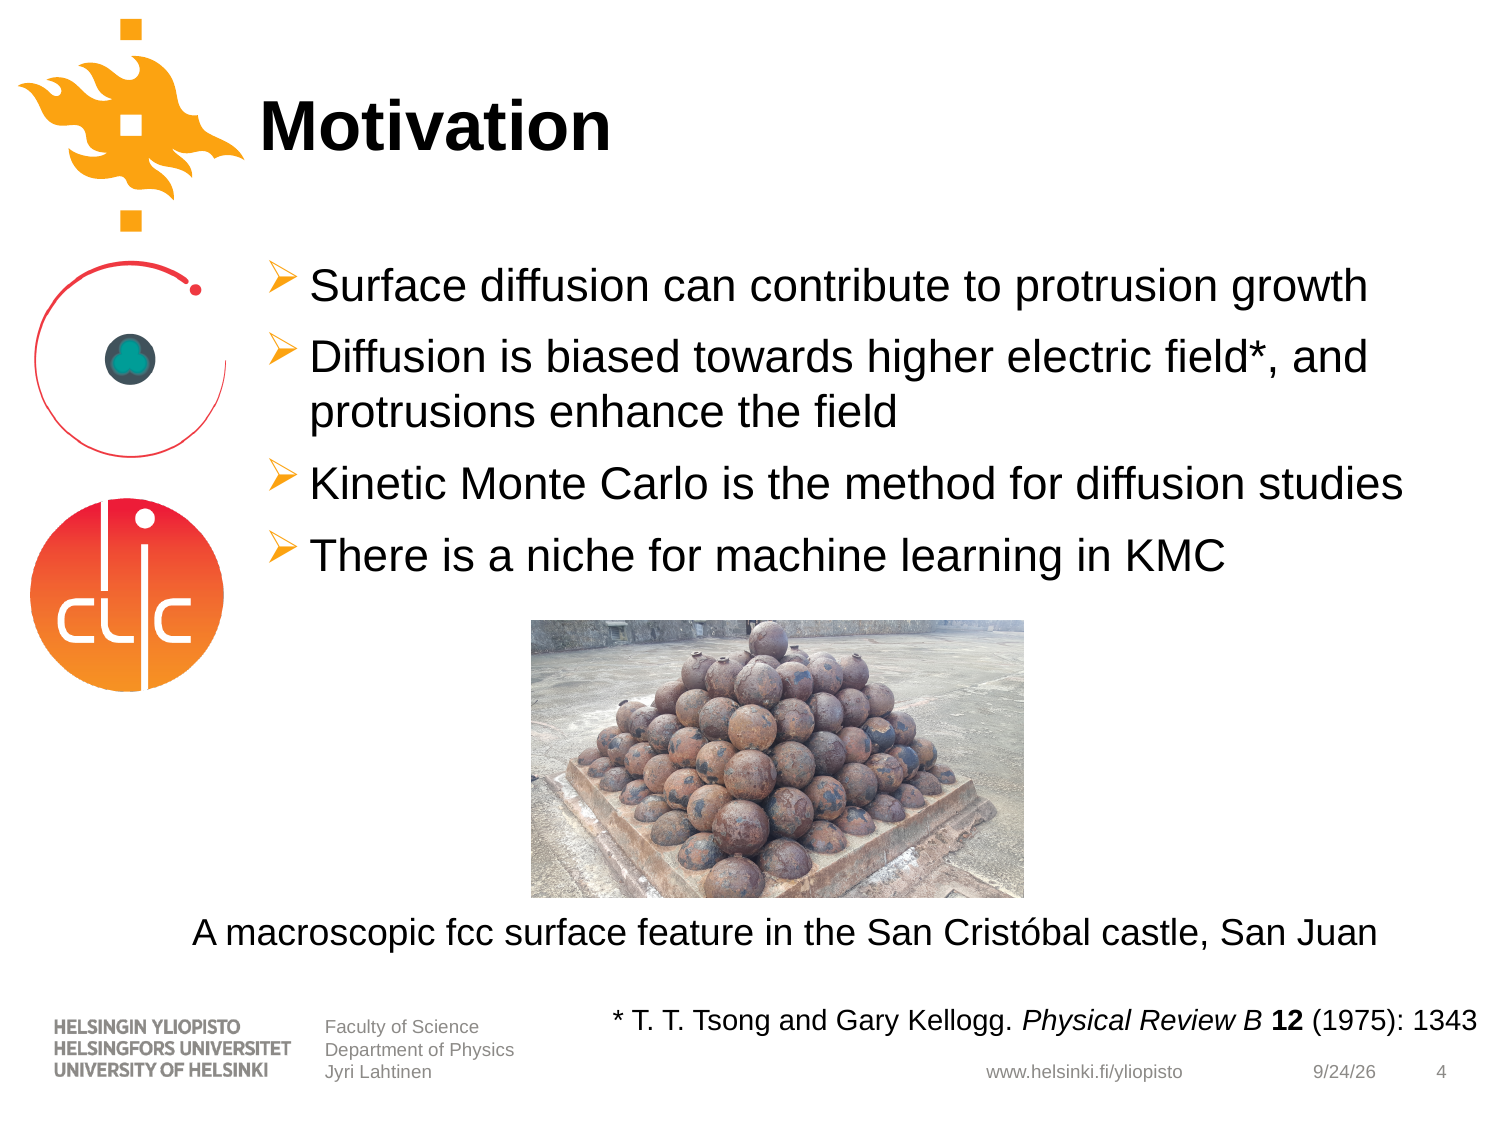

# Motivation
Surface diffusion can contribute to protrusion growth
Diffusion is biased towards higher electric field*, and protrusions enhance the field
Kinetic Monte Carlo is the method for diffusion studies
There is a niche for machine learning in KMC
A macroscopic fcc surface feature in the San Cristóbal castle, San Juan
* T. T. Tsong and Gary Kellogg. Physical Review B 12 (1975): 1343
Faculty of Science
Department of Physics
Jyri Lahtinen